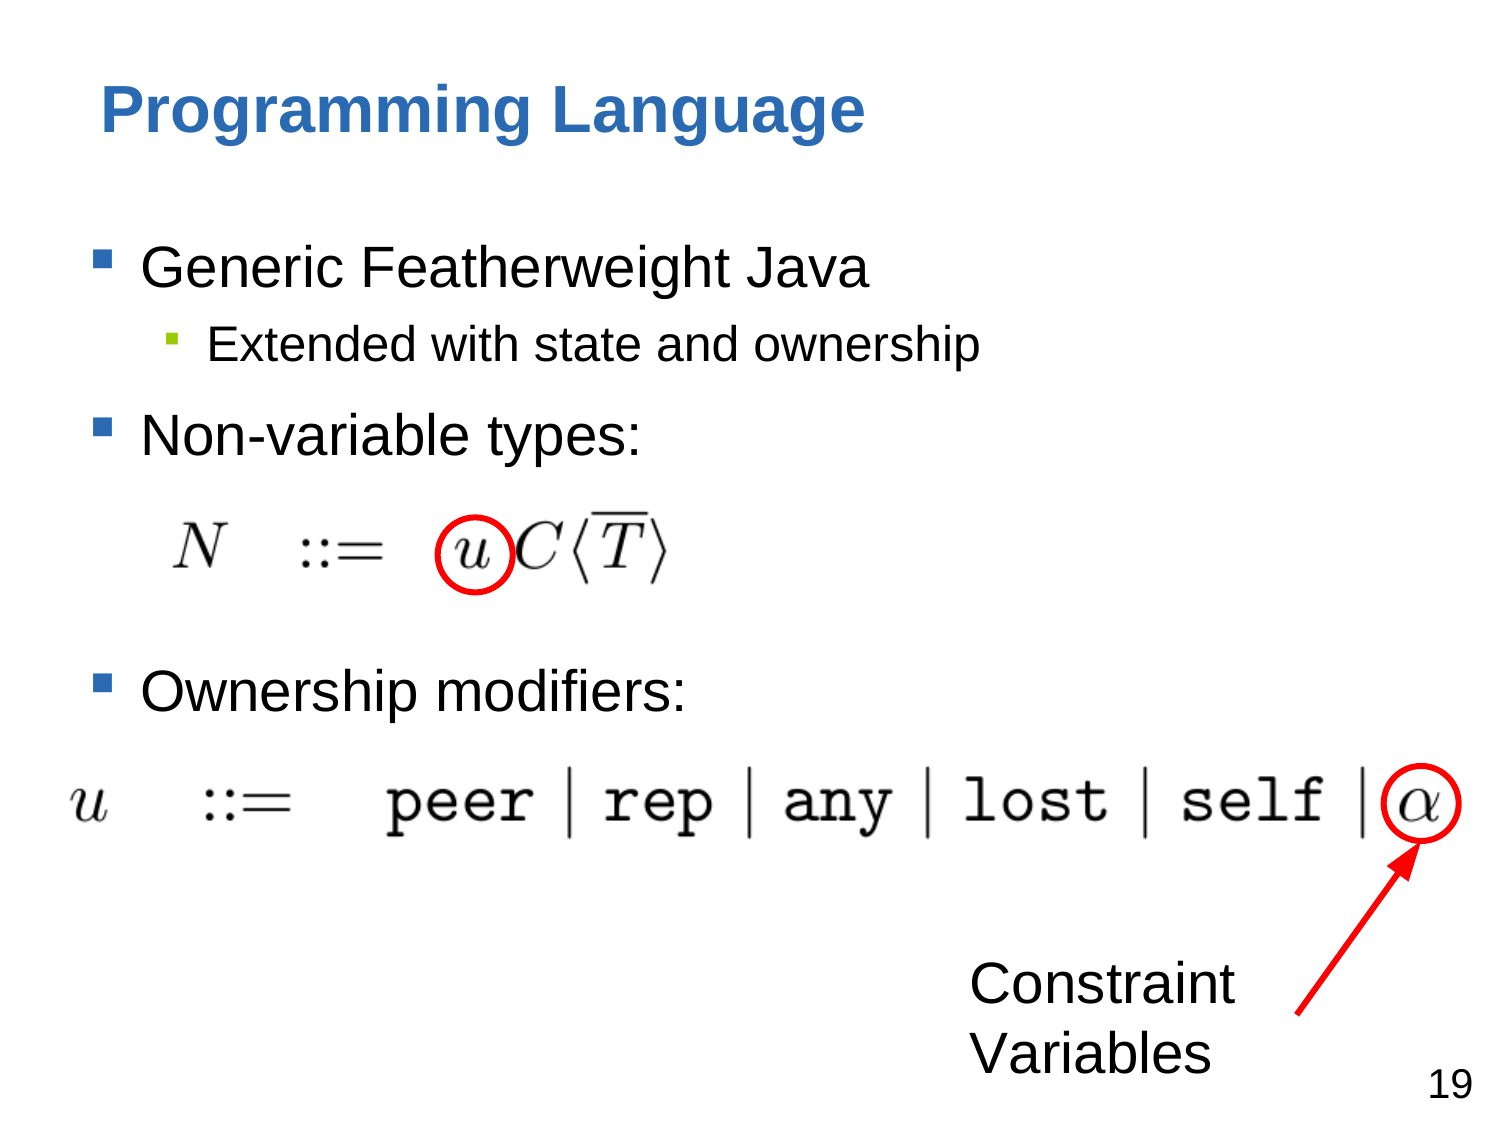

# Programming Language
Generic Featherweight Java
Extended with state and ownership
Non-variable types:
Ownership modifiers:
Constraint Variables
19